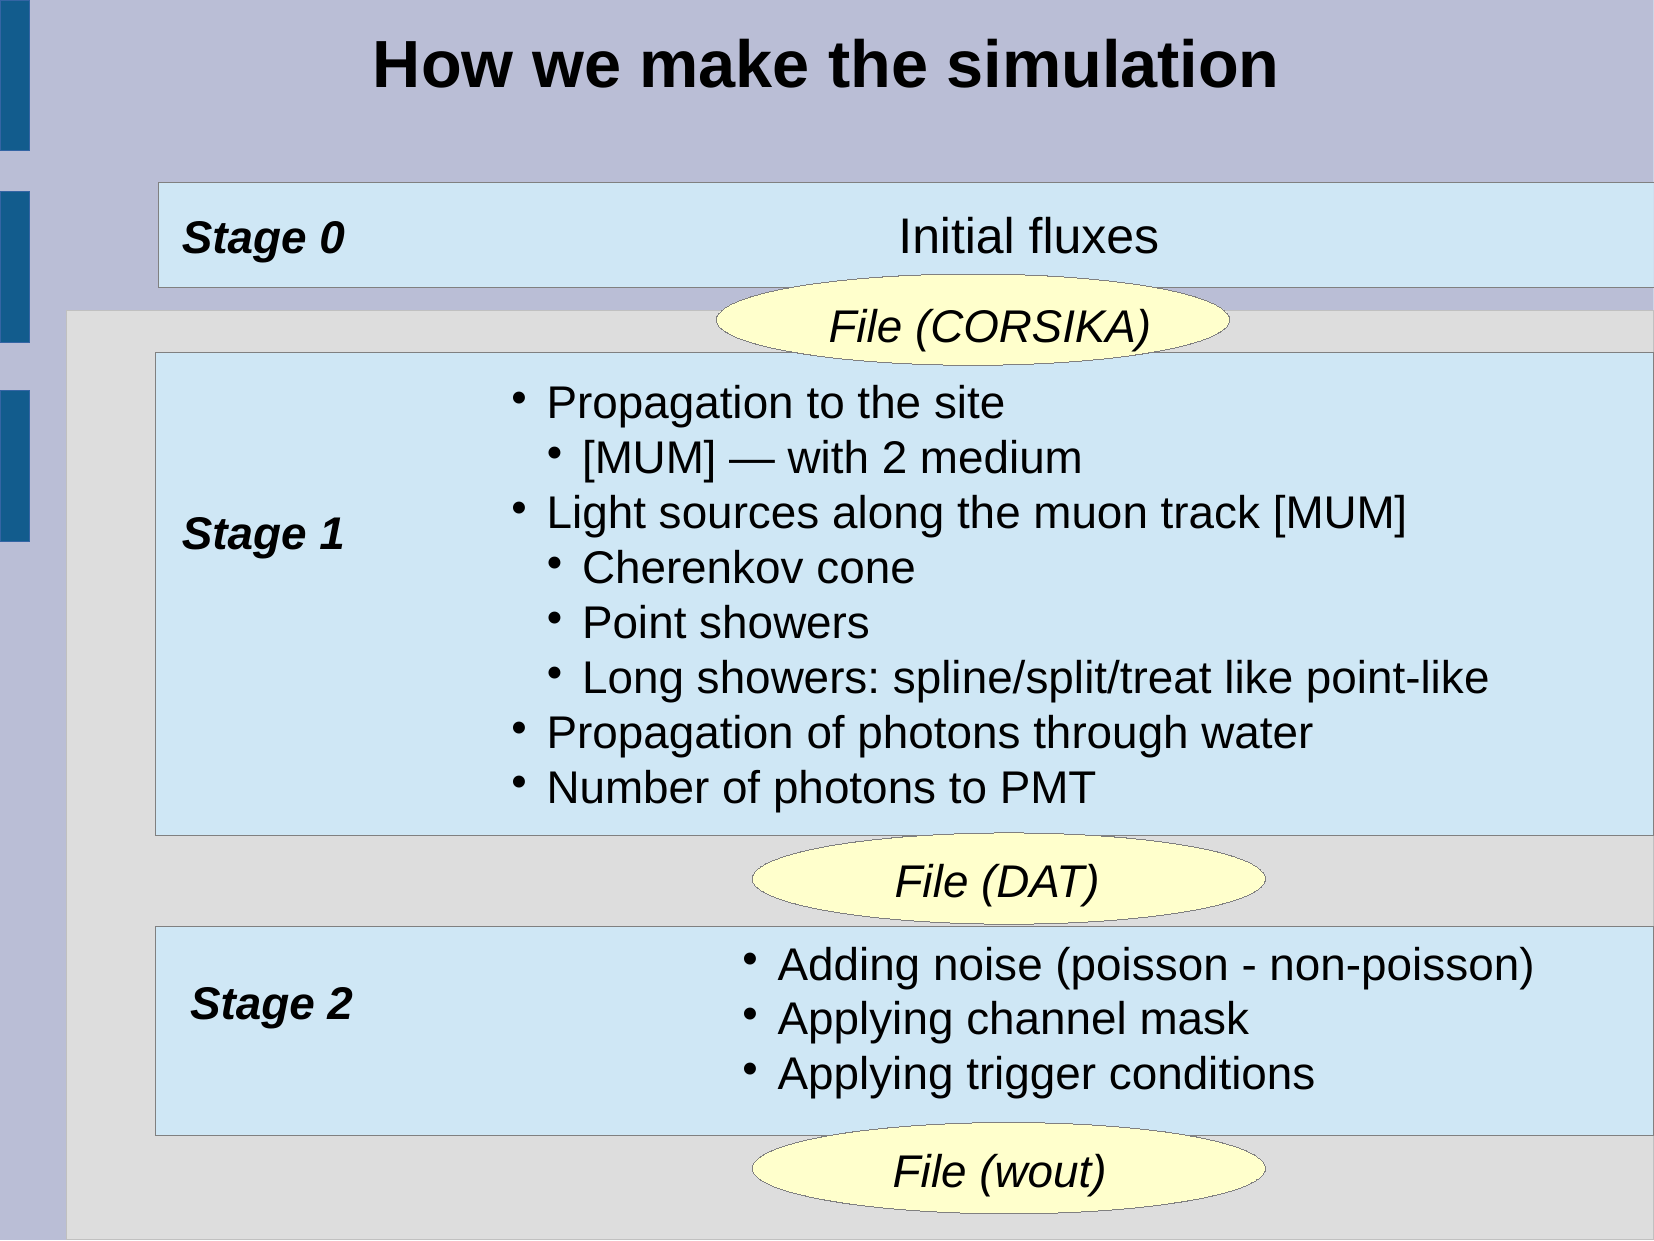

How we make the simulation
Initial fluxes
Stage 0
File (CORSIKA)
Propagation to the site
[MUM] — with 2 medium
Light sources along the muon track [MUM]
Cherenkov cone
Point showers
Long showers: spline/split/treat like point-like
Propagation of photons through water
Number of photons to PMT
Stage 1
File (DAT)
Adding noise (poisson - non-poisson)
Applying channel mask
Applying trigger conditions
Stage 2
File (wout)